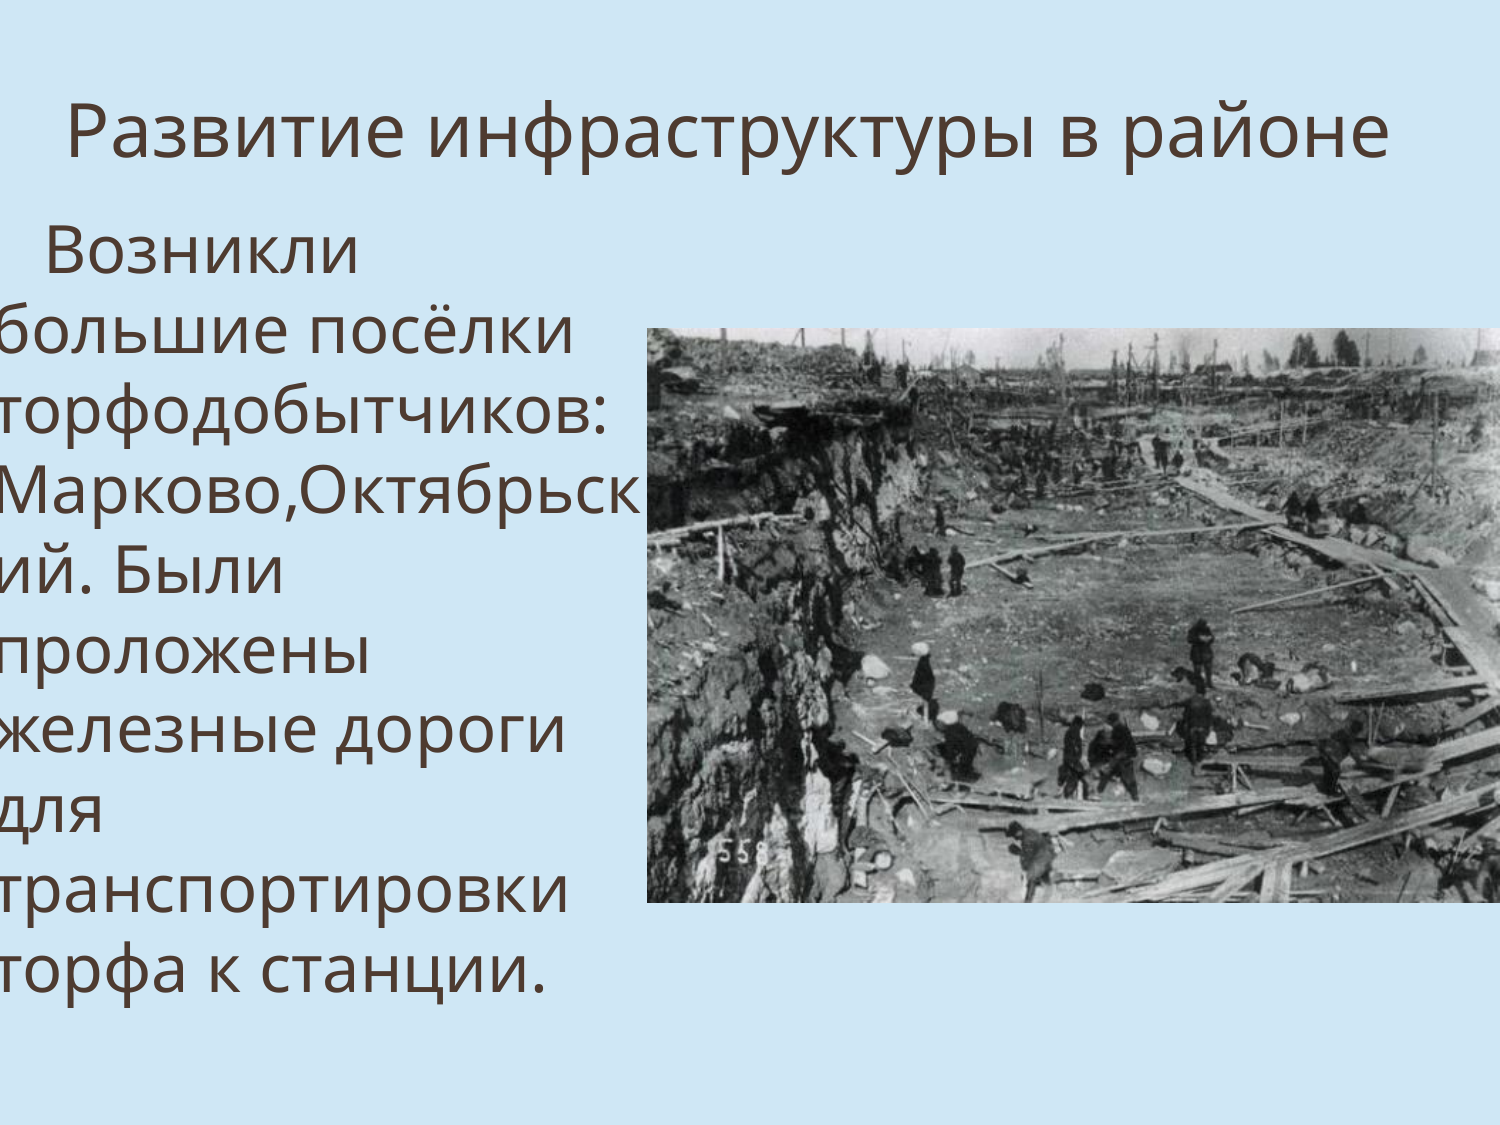

# Развитие инфраструктуры в районе
 Возникли большие посёлки торфодобытчиков: Марково,Октябрьский. Были проложены железные дороги для транспортировки торфа к станции.